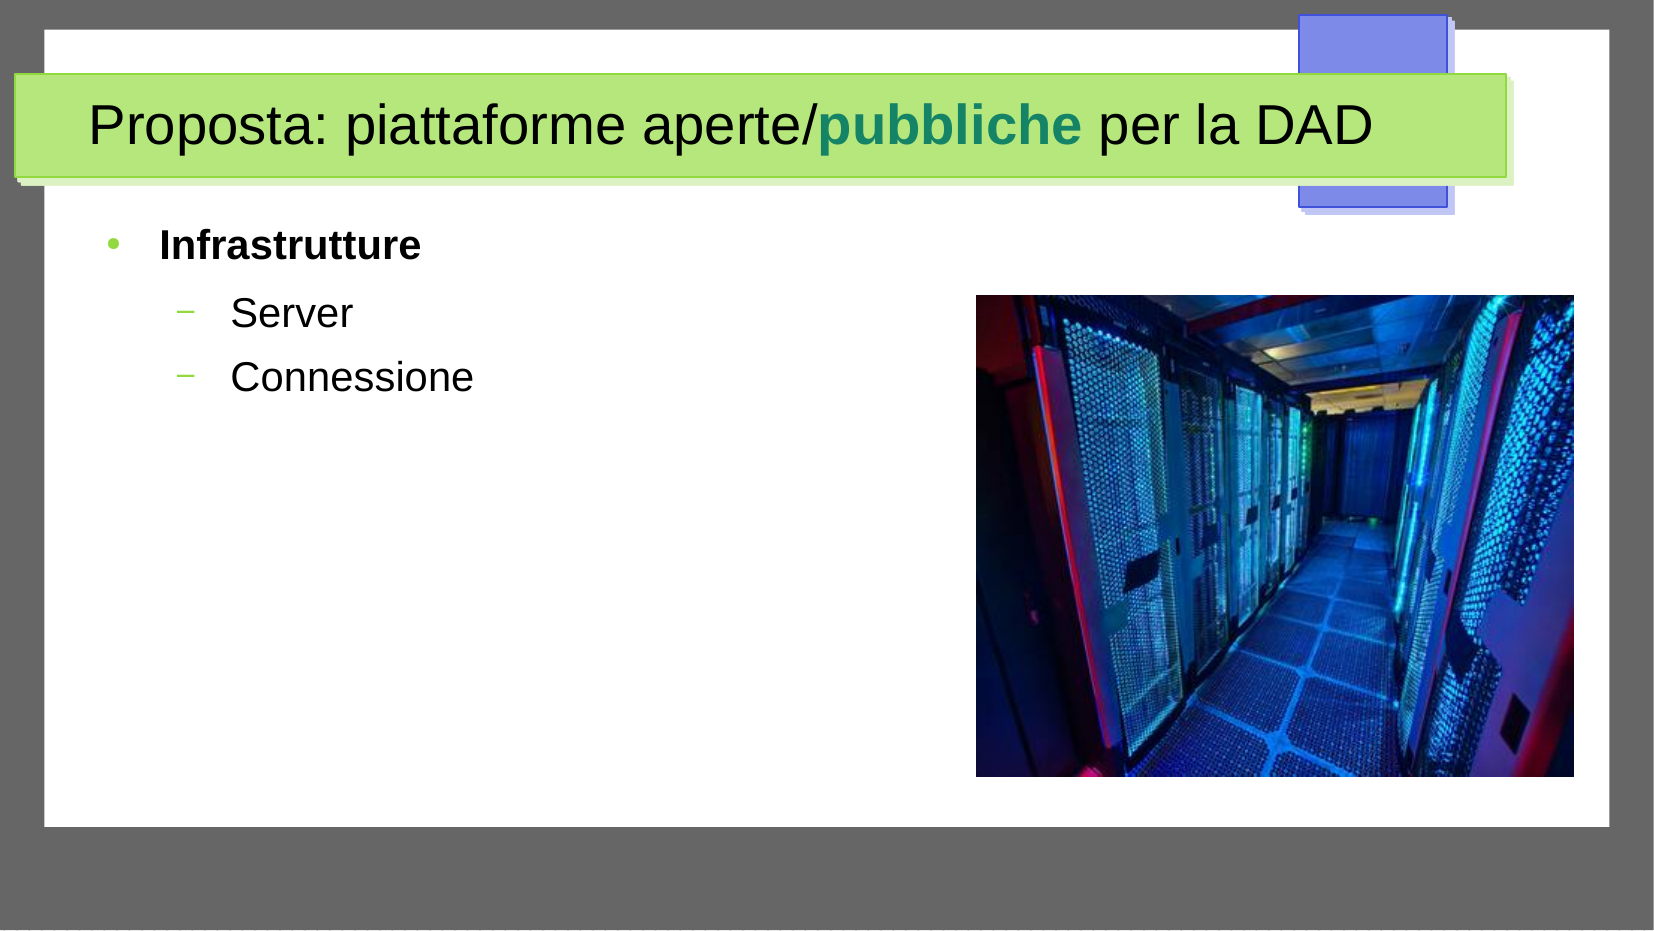

# Proposta: piattaforme aperte/pubbliche per la DAD
Infrastrutture
Server
Connessione